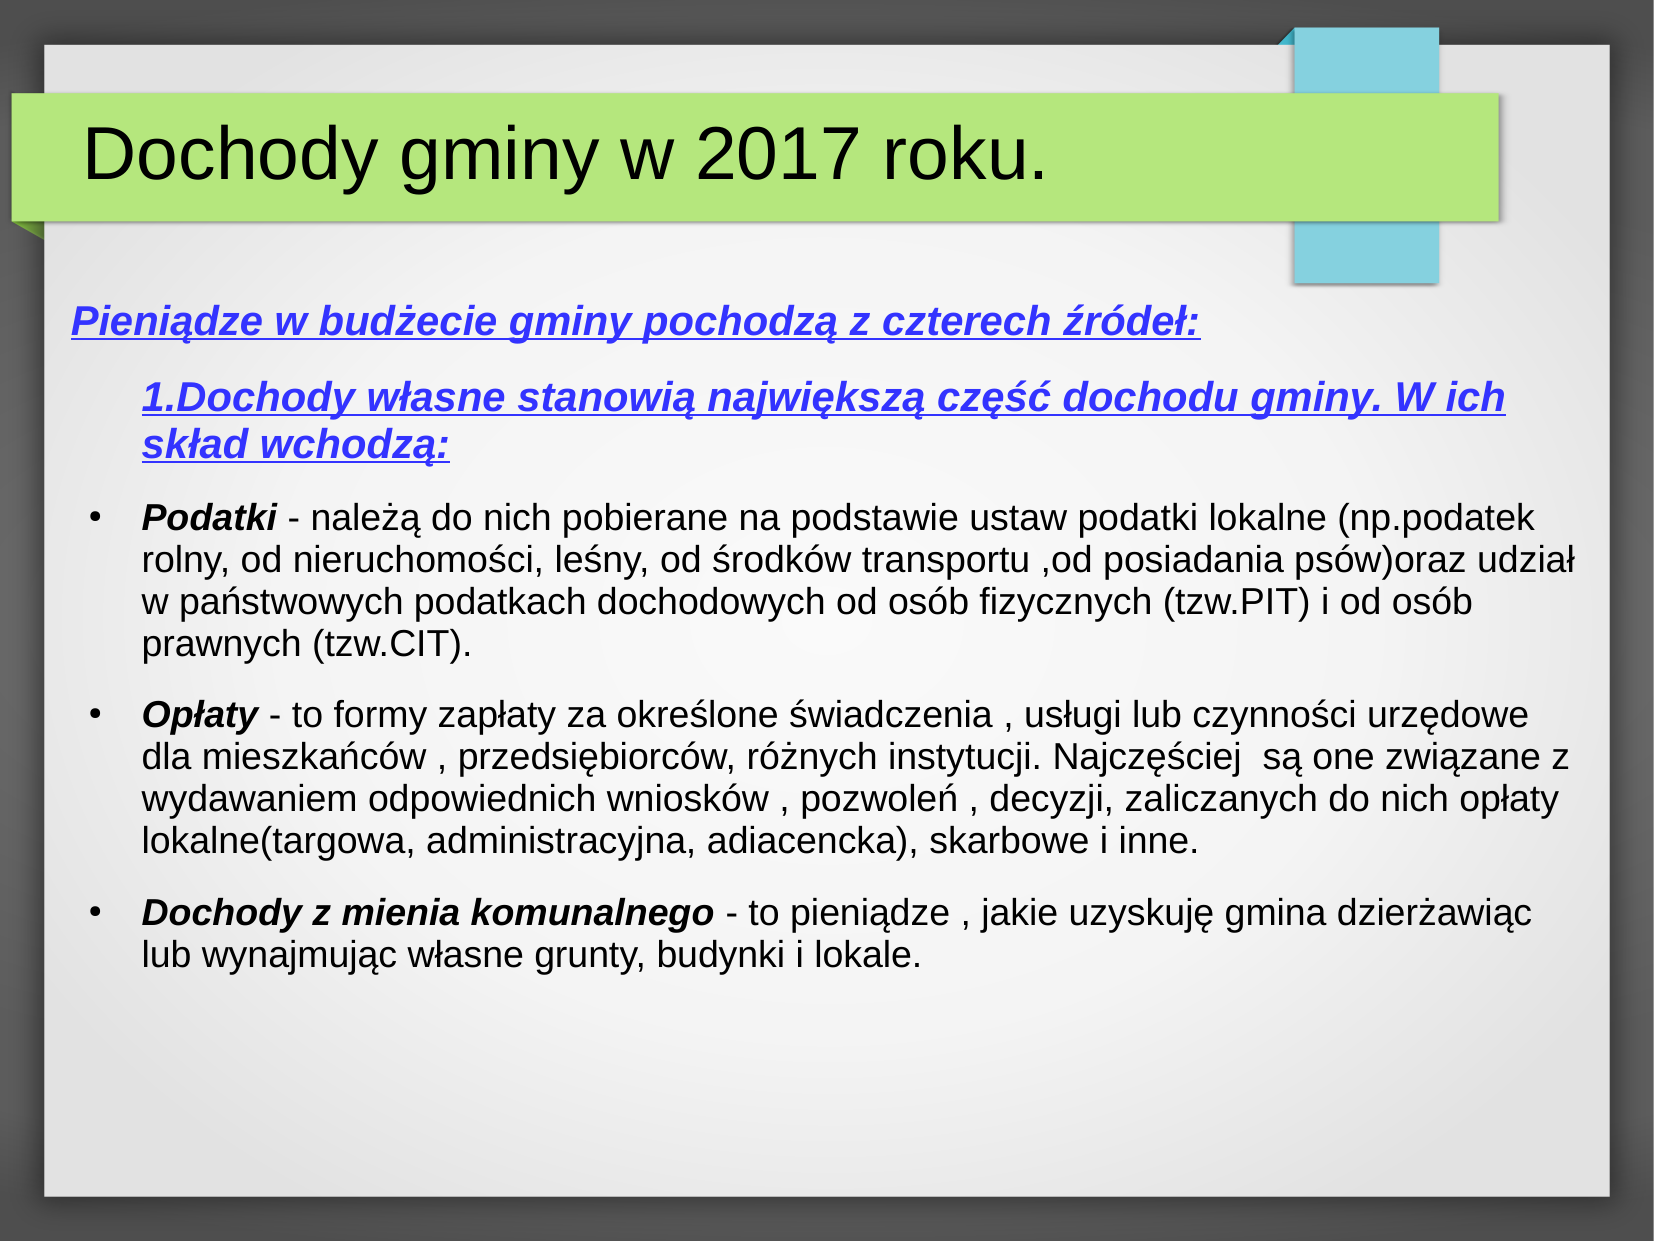

# Dochody gminy w 2017 roku.
Pieniądze w budżecie gminy pochodzą z czterech źródeł:
1.Dochody własne stanowią największą część dochodu gminy. W ich skład wchodzą:
Podatki - należą do nich pobierane na podstawie ustaw podatki lokalne (np.podatek rolny, od nieruchomości, leśny, od środków transportu ,od posiadania psów)oraz udział w państwowych podatkach dochodowych od osób fizycznych (tzw.PIT) i od osób prawnych (tzw.CIT).
Opłaty - to formy zapłaty za określone świadczenia , usługi lub czynności urzędowe dla mieszkańców , przedsiębiorców, różnych instytucji. Najczęściej są one związane z wydawaniem odpowiednich wniosków , pozwoleń , decyzji, zaliczanych do nich opłaty lokalne(targowa, administracyjna, adiacencka), skarbowe i inne.
Dochody z mienia komunalnego - to pieniądze , jakie uzyskuję gmina dzierżawiąc lub wynajmując własne grunty, budynki i lokale.